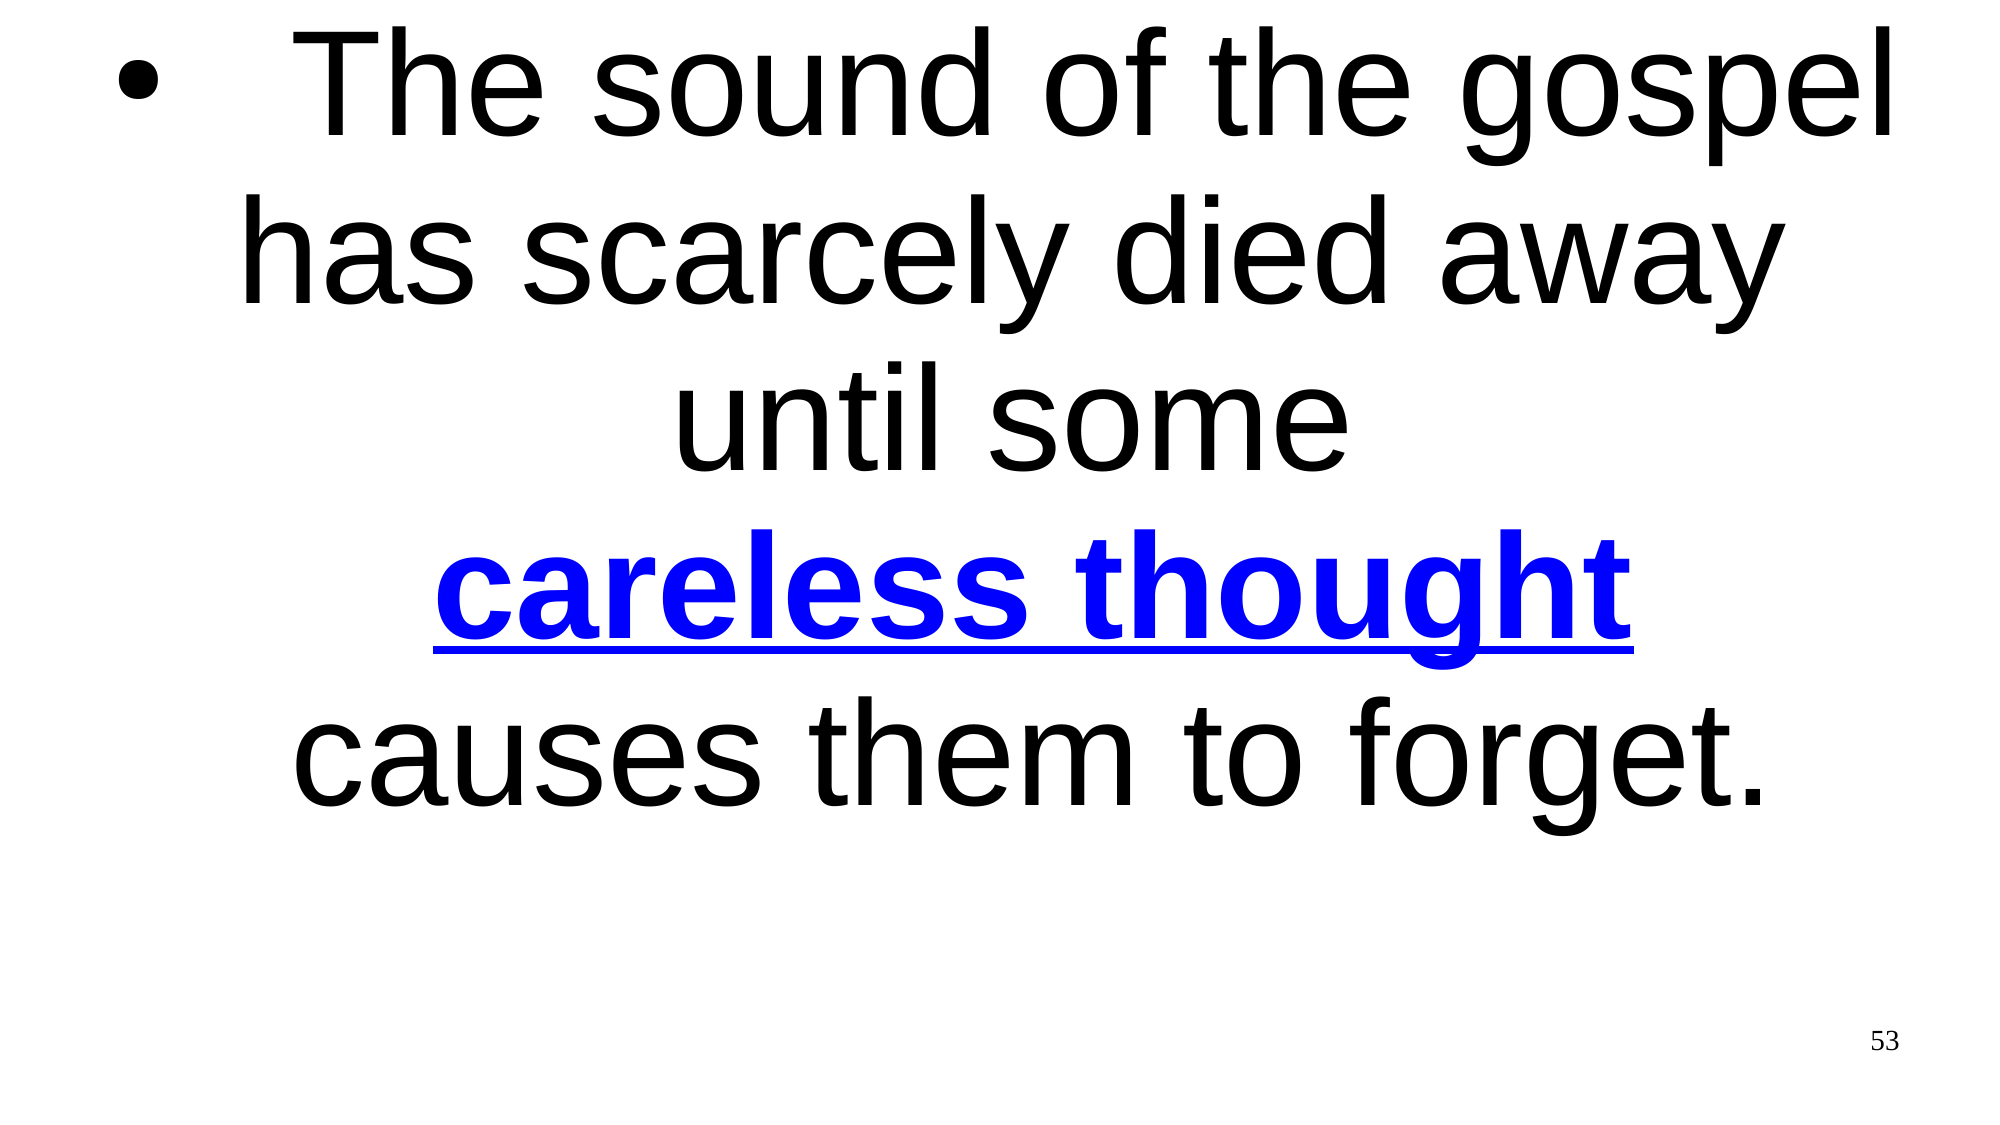

# The sound of the gospel has scarcely died away until some careless thought causes them to forget.
53